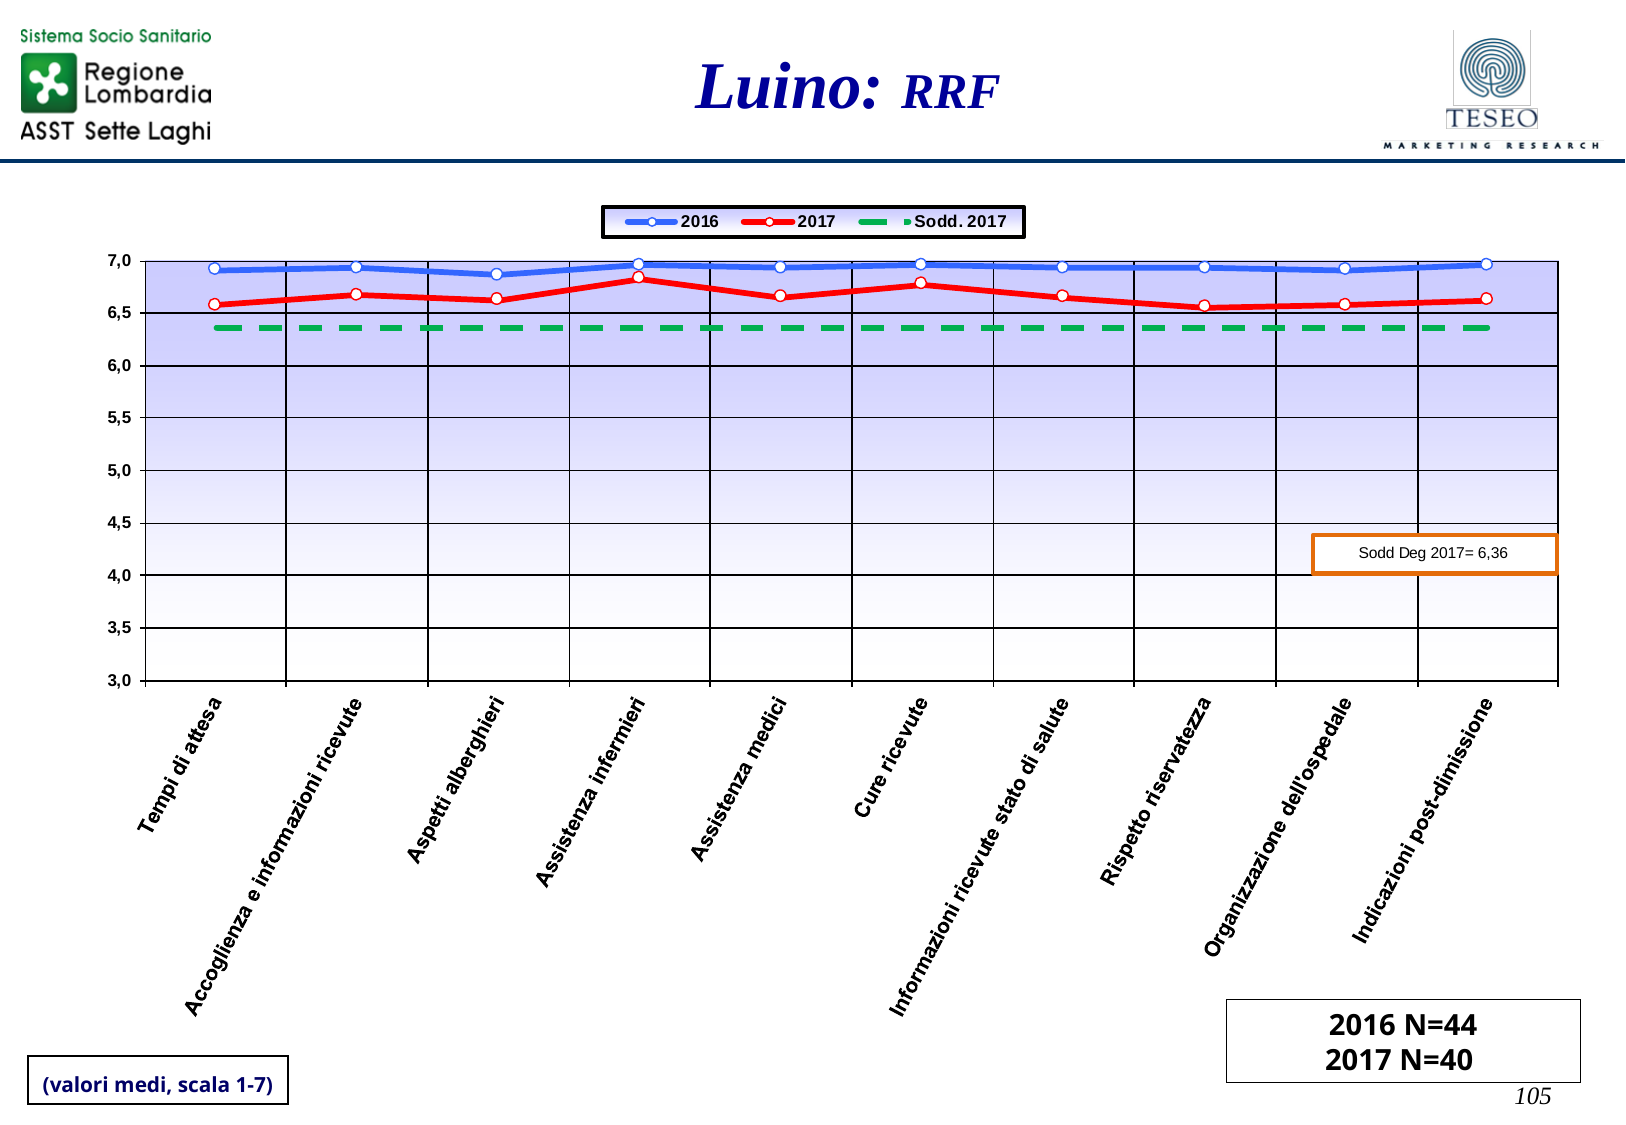

Luino: RRF
2016 N=44
2017 N=40
(valori medi, scala 1-7)